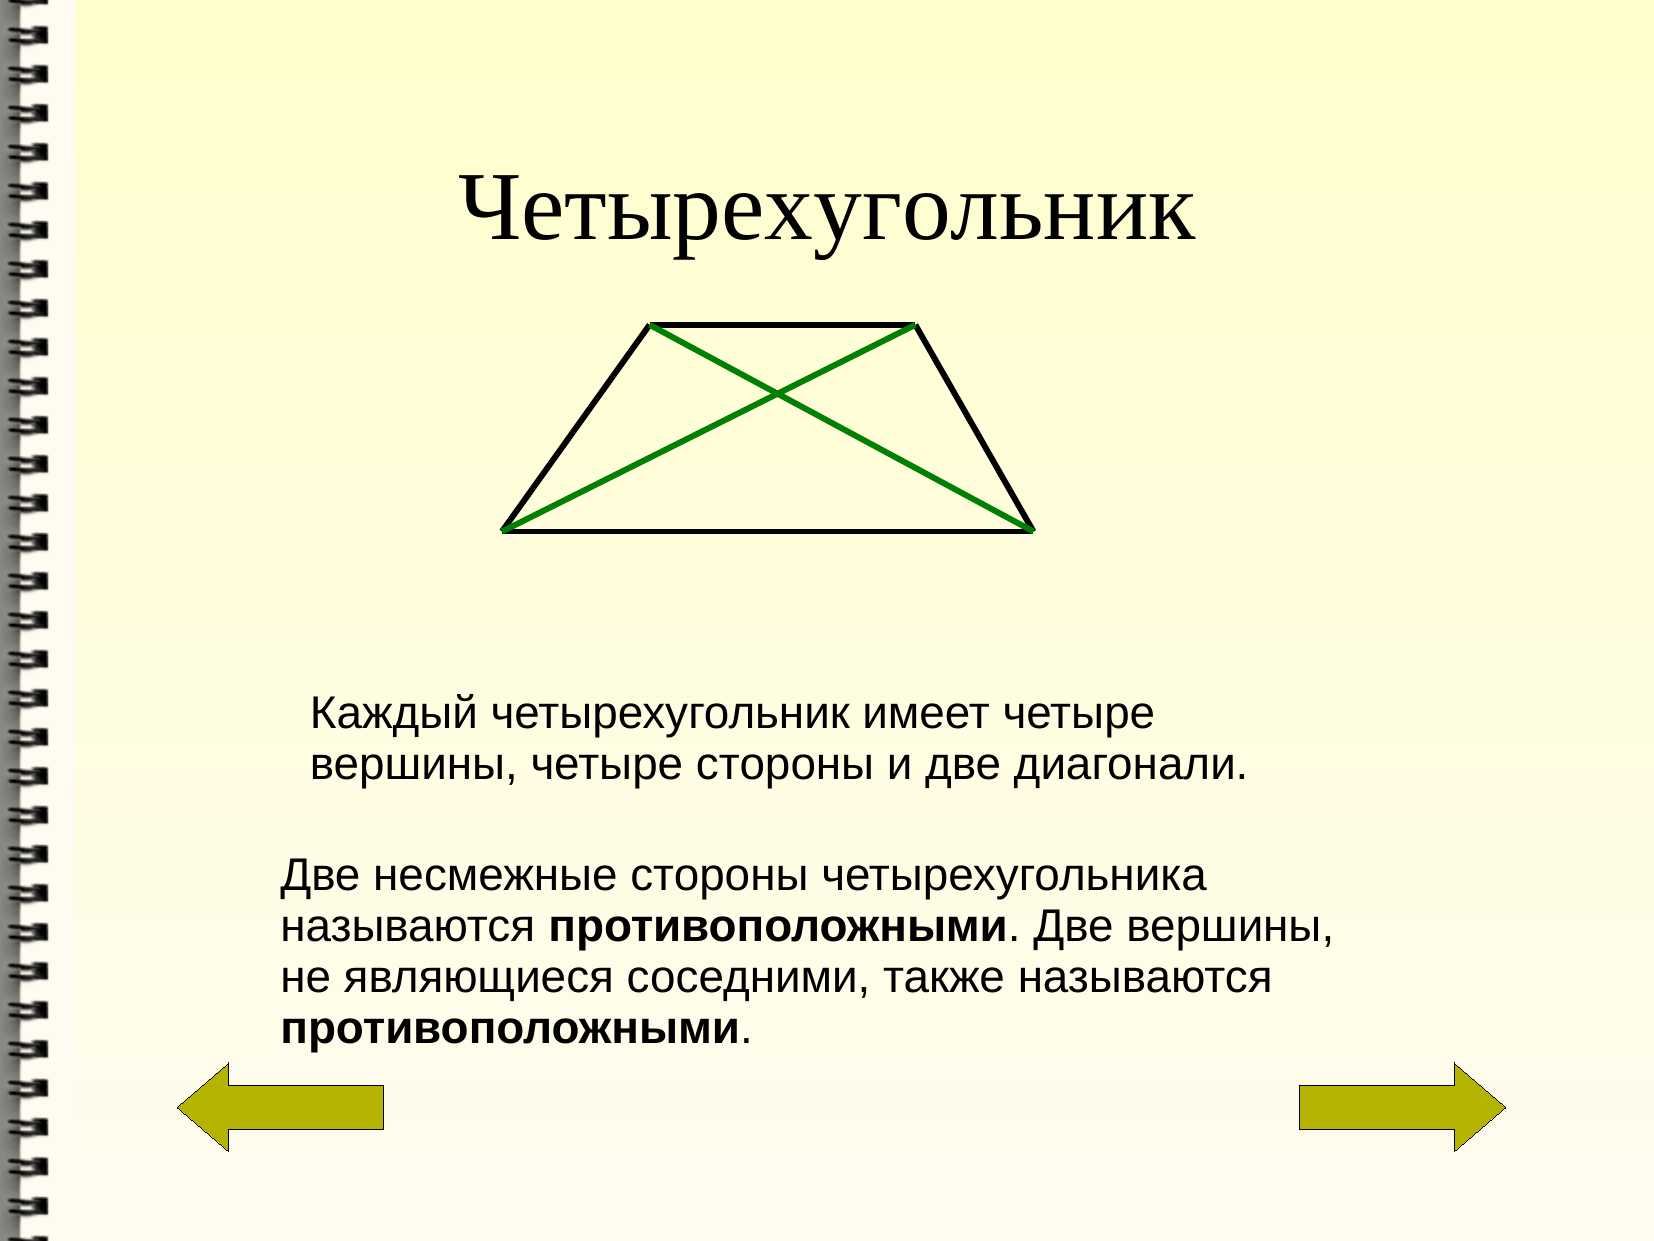

# Четырехугольник
Каждый четырехугольник имеет четыре вершины, четыре стороны и две диагонали.
Две несмежные стороны четырехугольника называются противоположными. Две вершины, не являющиеся соседними, также называются противоположными.